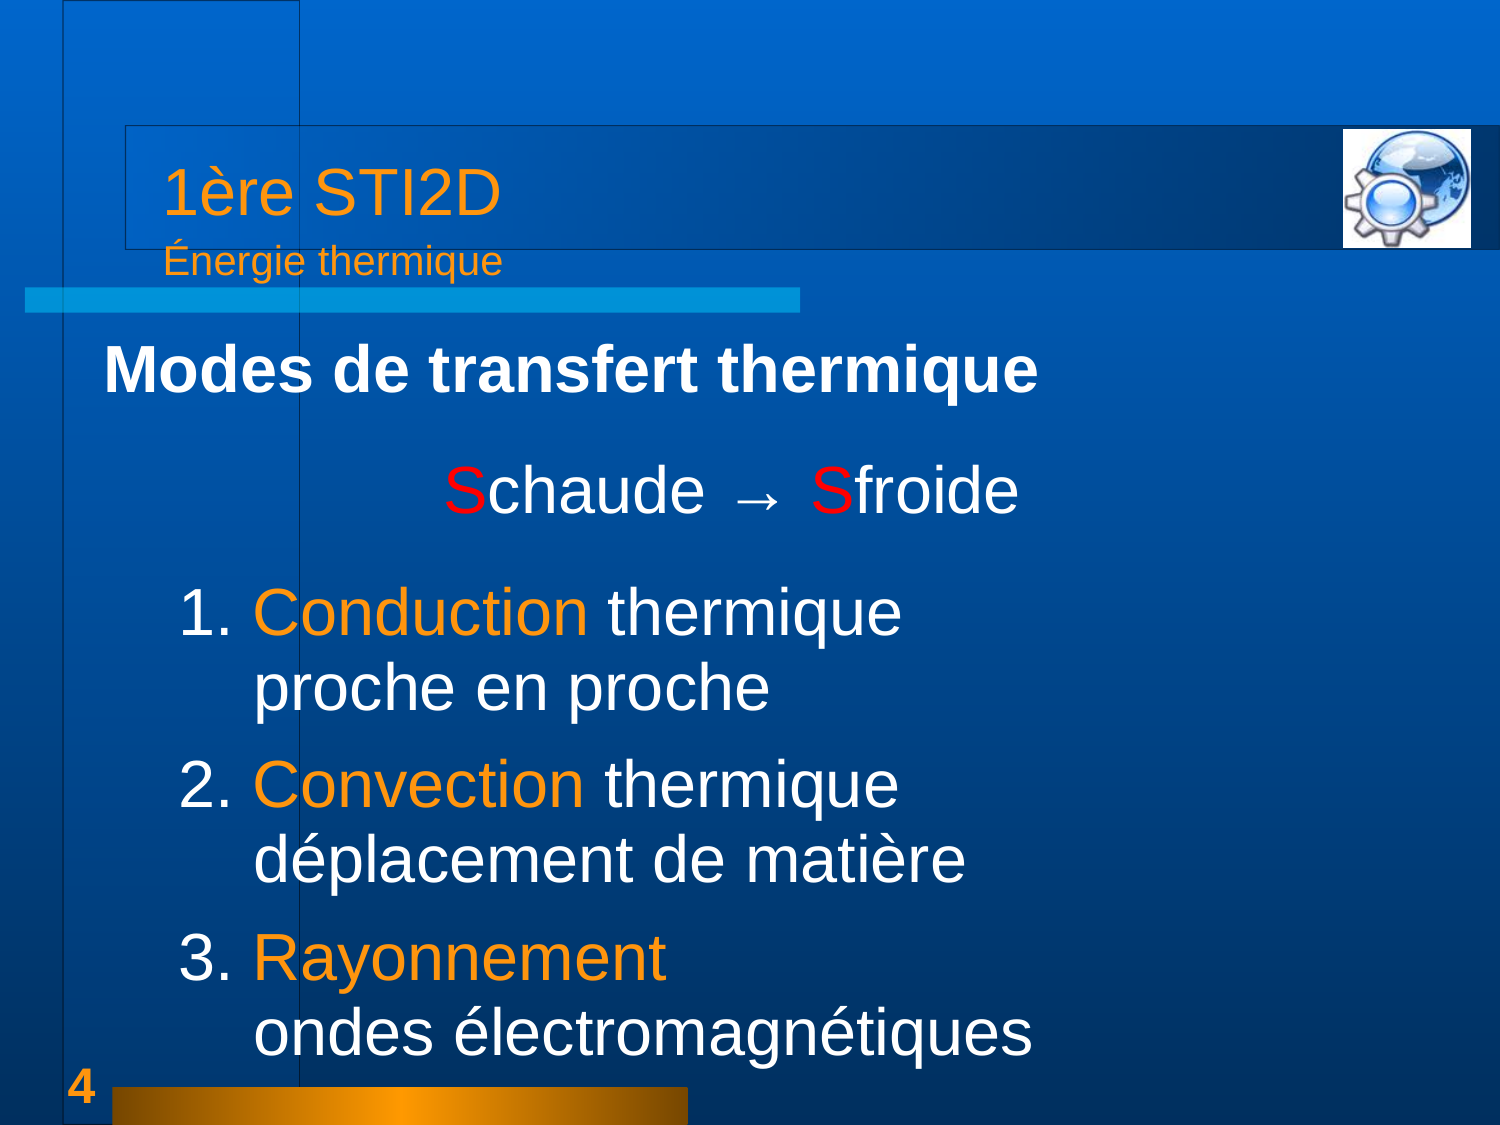

Modes de transfert thermique
Schaude → Sfroide
 Conduction thermique
	proche en proche
 Convection thermique
	déplacement de matière
 Rayonnement
	ondes électromagnétiques